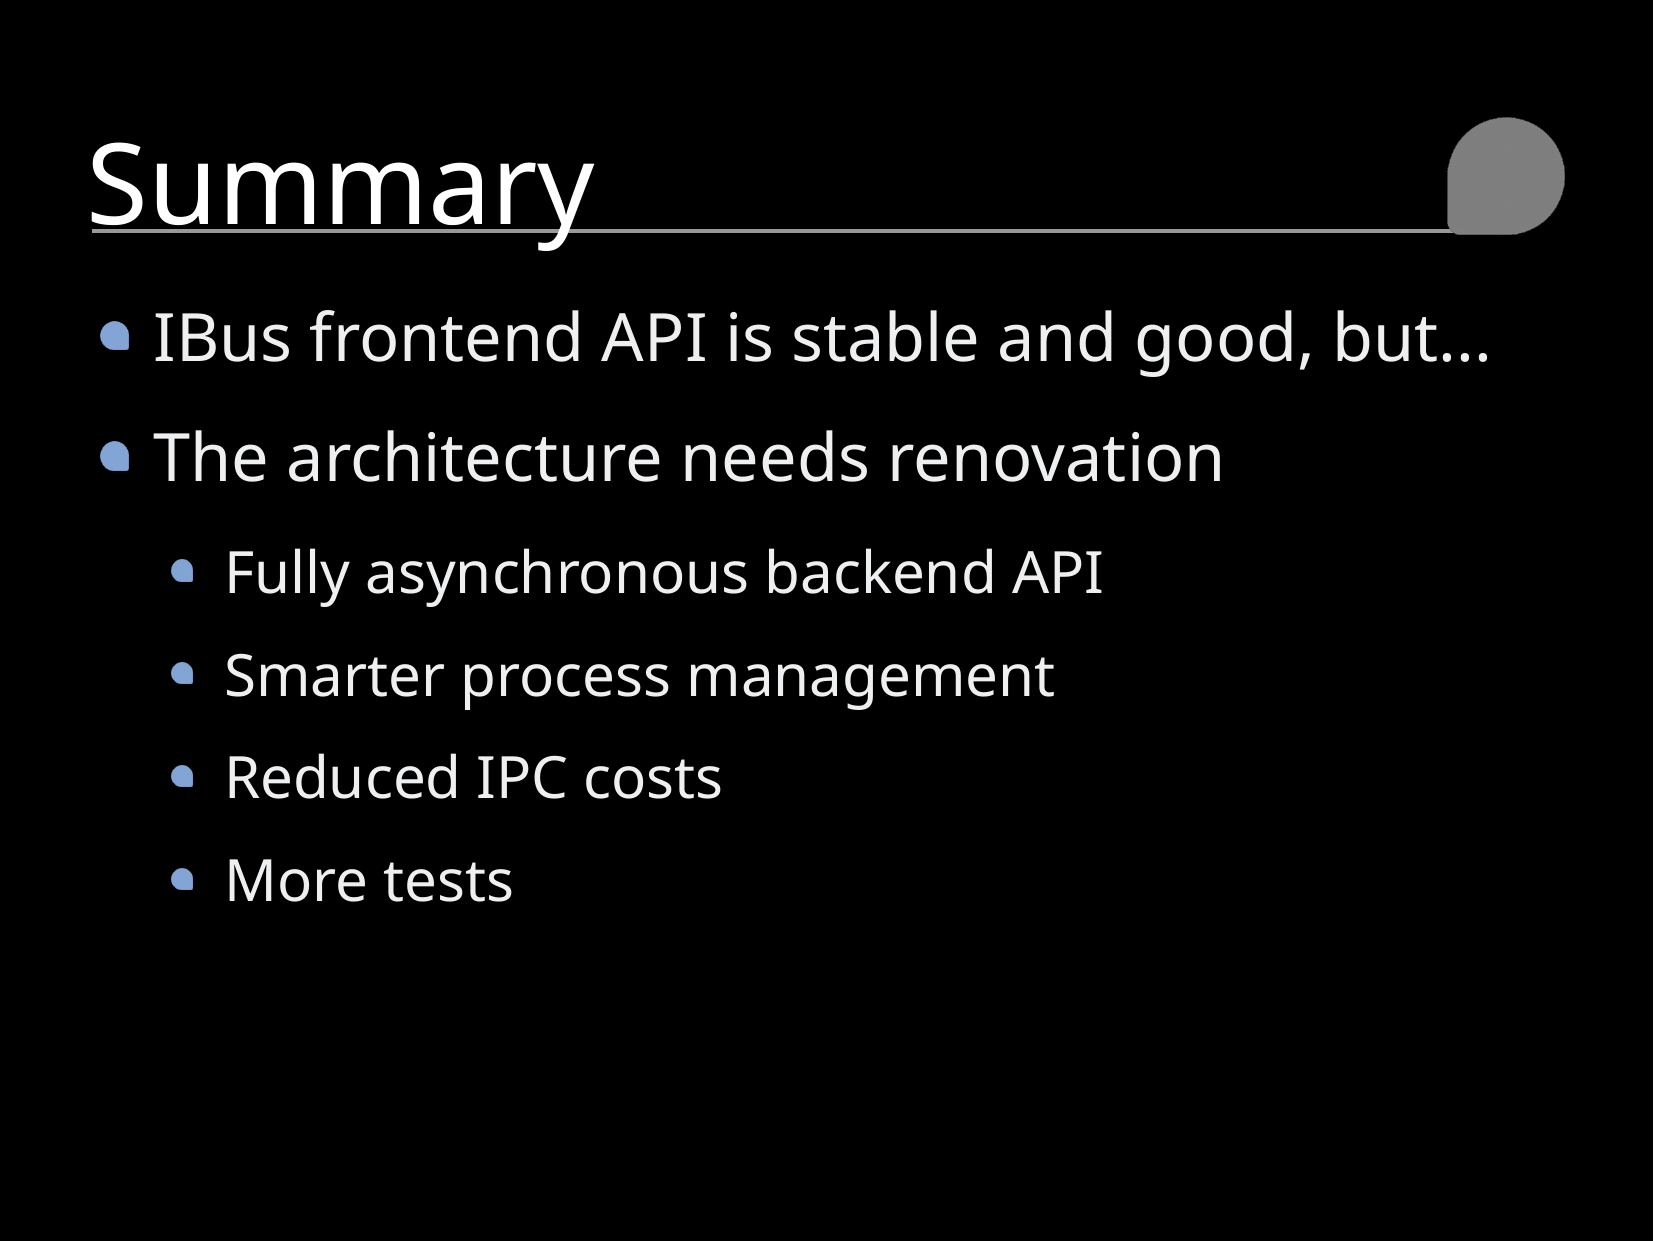

# Summary
IBus frontend API is stable and good, but...
The architecture needs renovation
Fully asynchronous backend API
Smarter process management
Reduced IPC costs
More tests